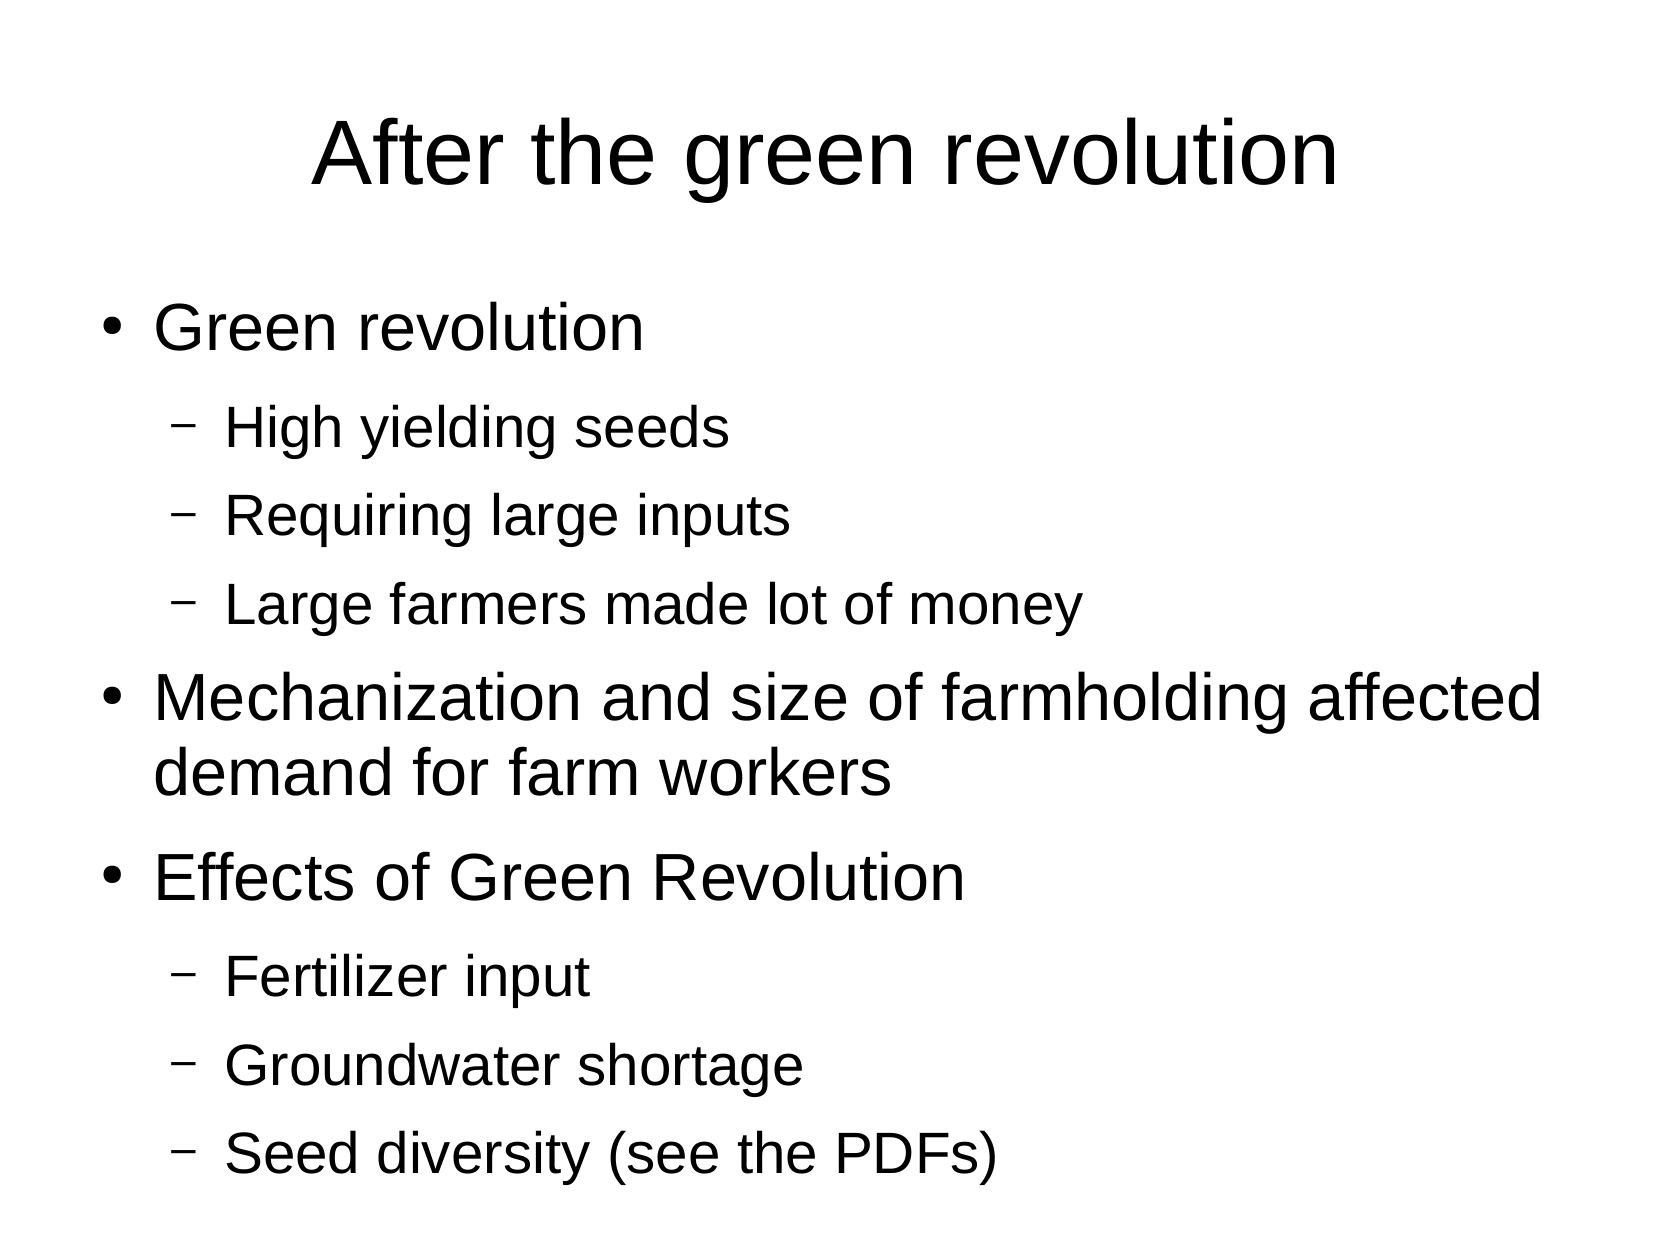

# After the green revolution
Green revolution
High yielding seeds
Requiring large inputs
Large farmers made lot of money
Mechanization and size of farmholding affected demand for farm workers
Effects of Green Revolution
Fertilizer input
Groundwater shortage
Seed diversity (see the PDFs)